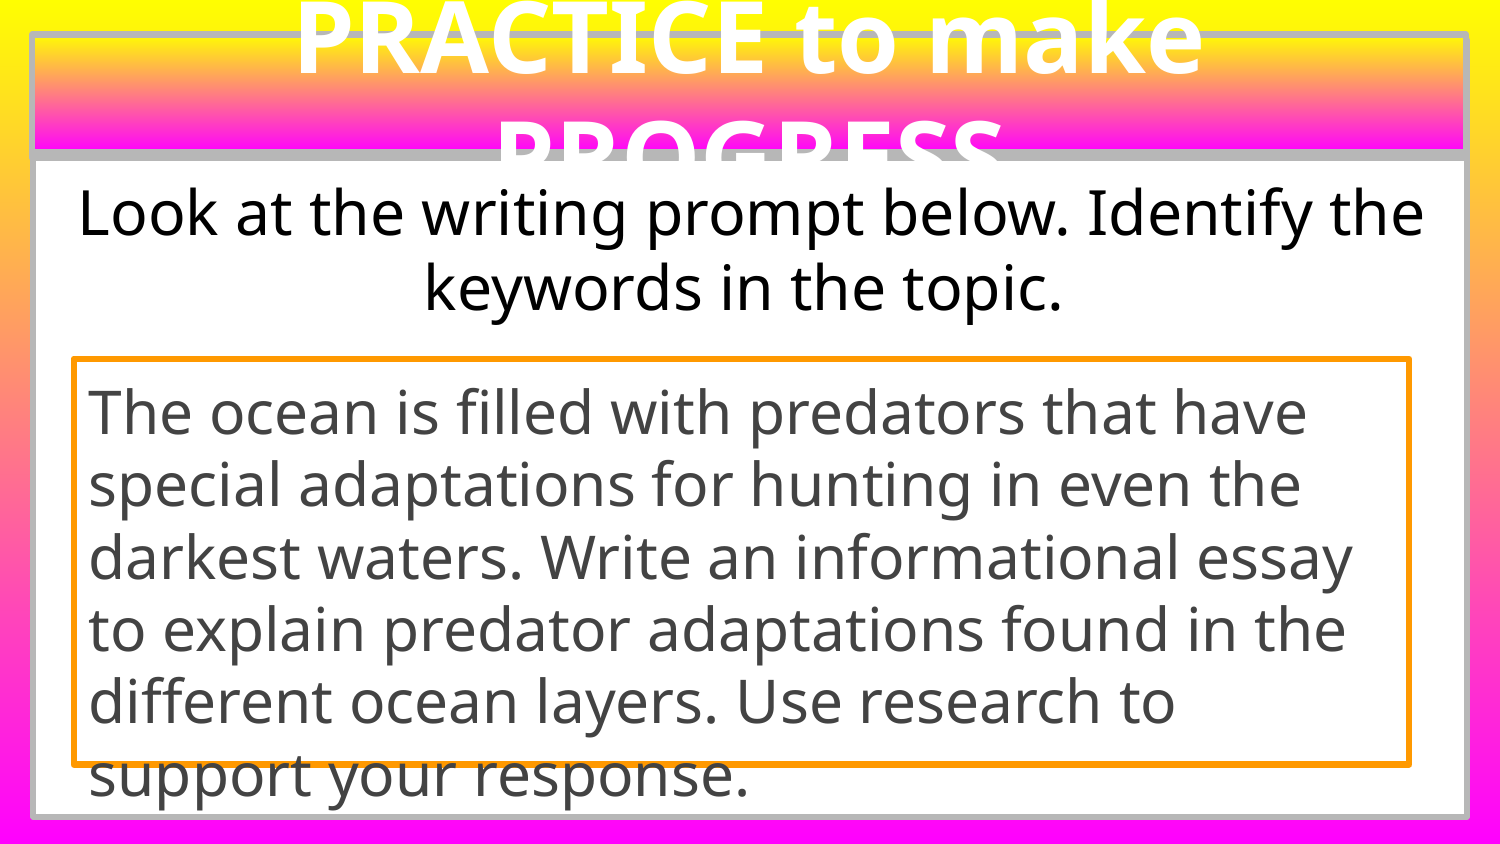

PRACTICE to make PROGRESS
Look at the writing prompt below. Identify the keywords in the topic.
The ocean is filled with predators that have special adaptations for hunting in even the darkest waters. Write an informational essay to explain predator adaptations found in the different ocean layers. Use research to support your response.